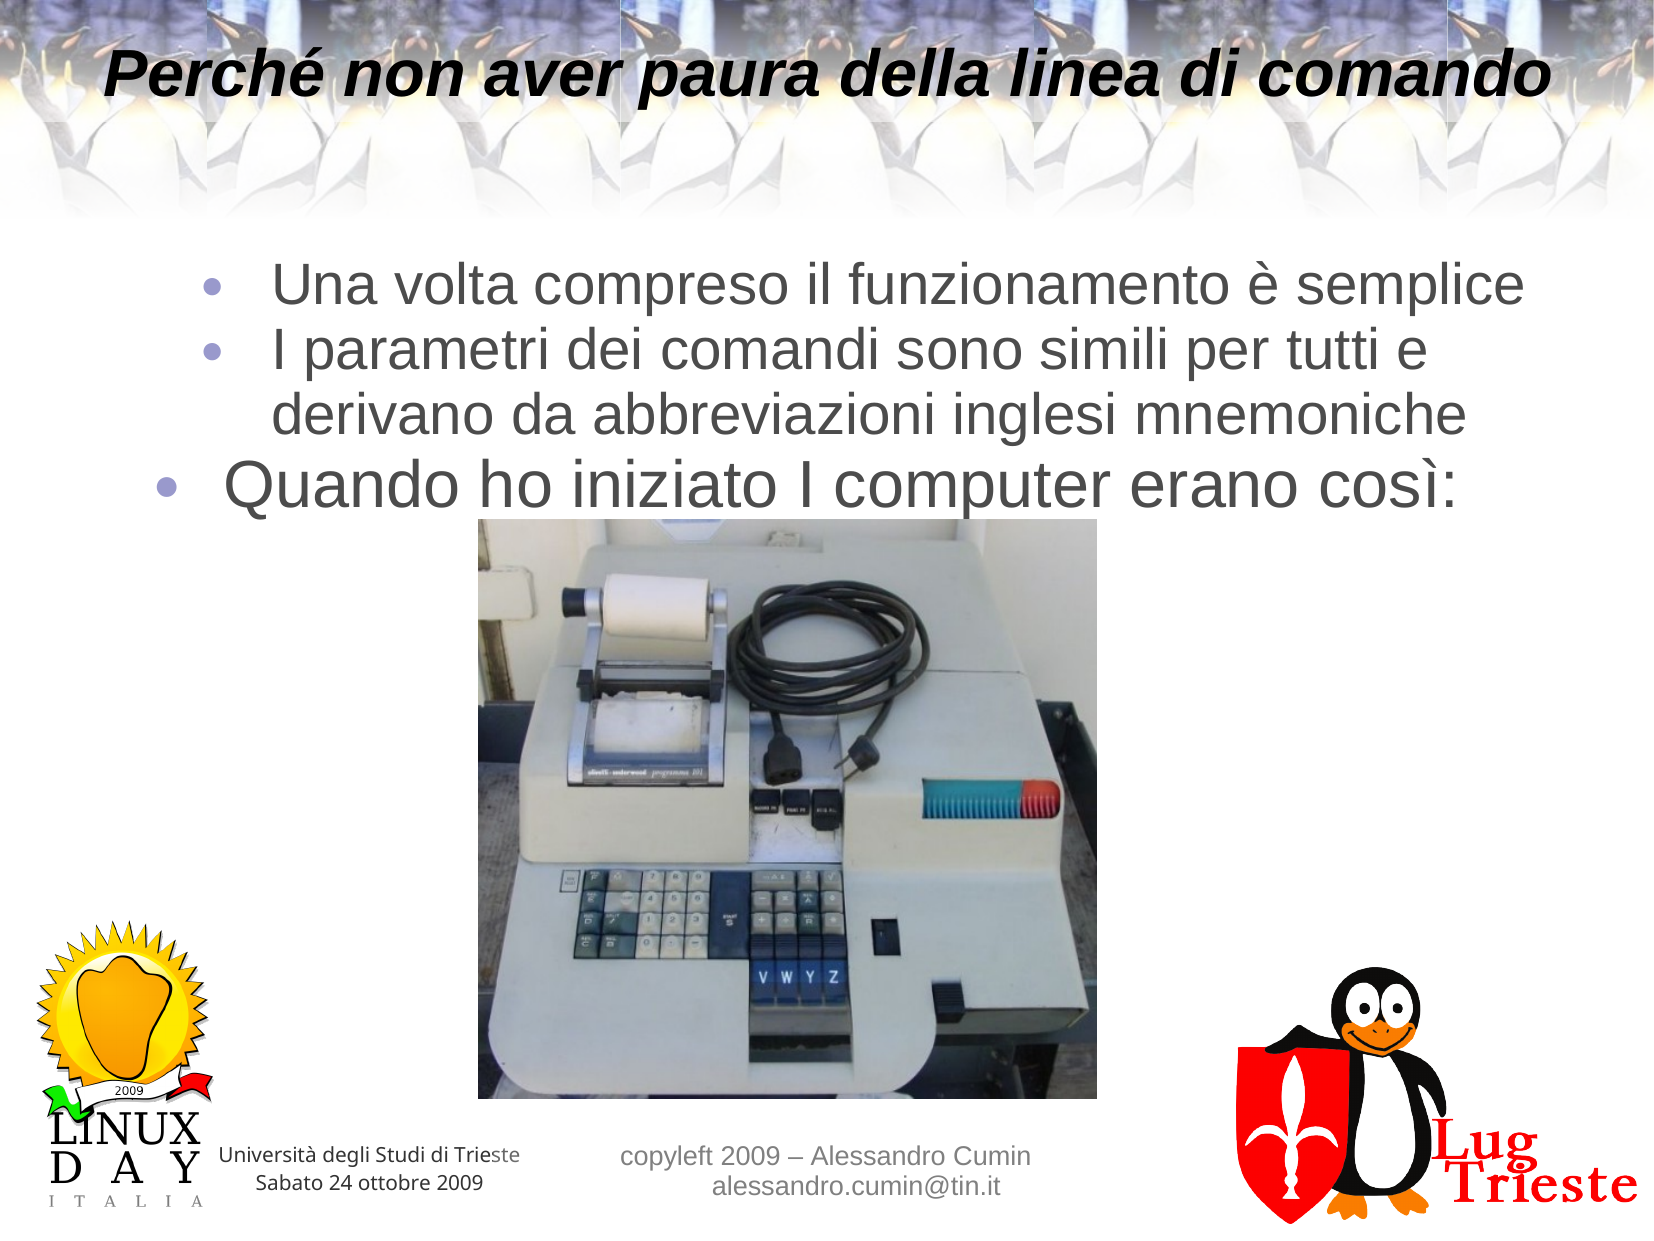

# Perché non aver paura della linea di comando
Una volta compreso il funzionamento è semplice
I parametri dei comandi sono simili per tutti e derivano da abbreviazioni inglesi mnemoniche
Quando ho iniziato I computer erano così: